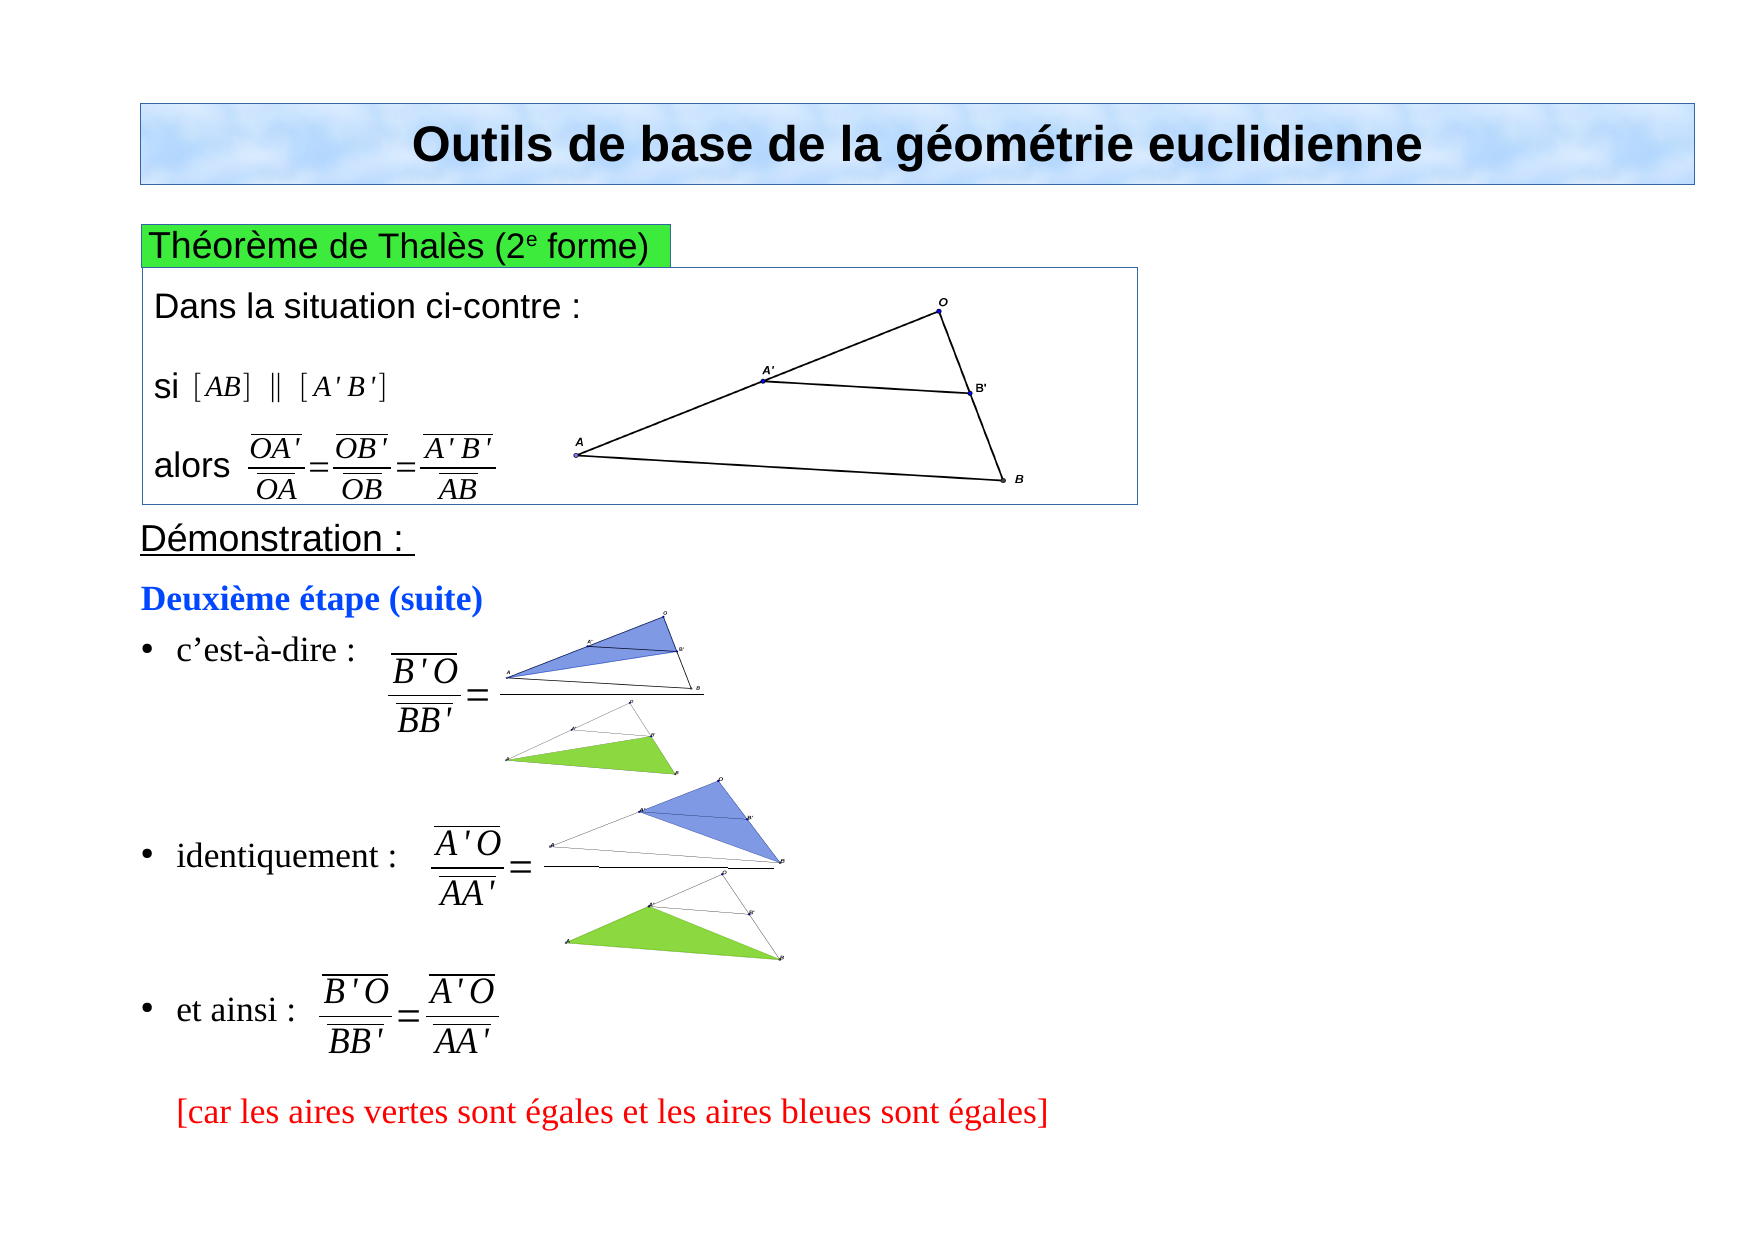

Outils de base de la géométrie euclidienne
Théorème de Thalès (2e forme)
Dans la situation ci-contre :
si
alors
Démonstration :
Deuxième étape (suite)
c’est-à-dire :
identiquement :
et ainsi :
[car les aires vertes sont égales et les aires bleues sont égales]
implication